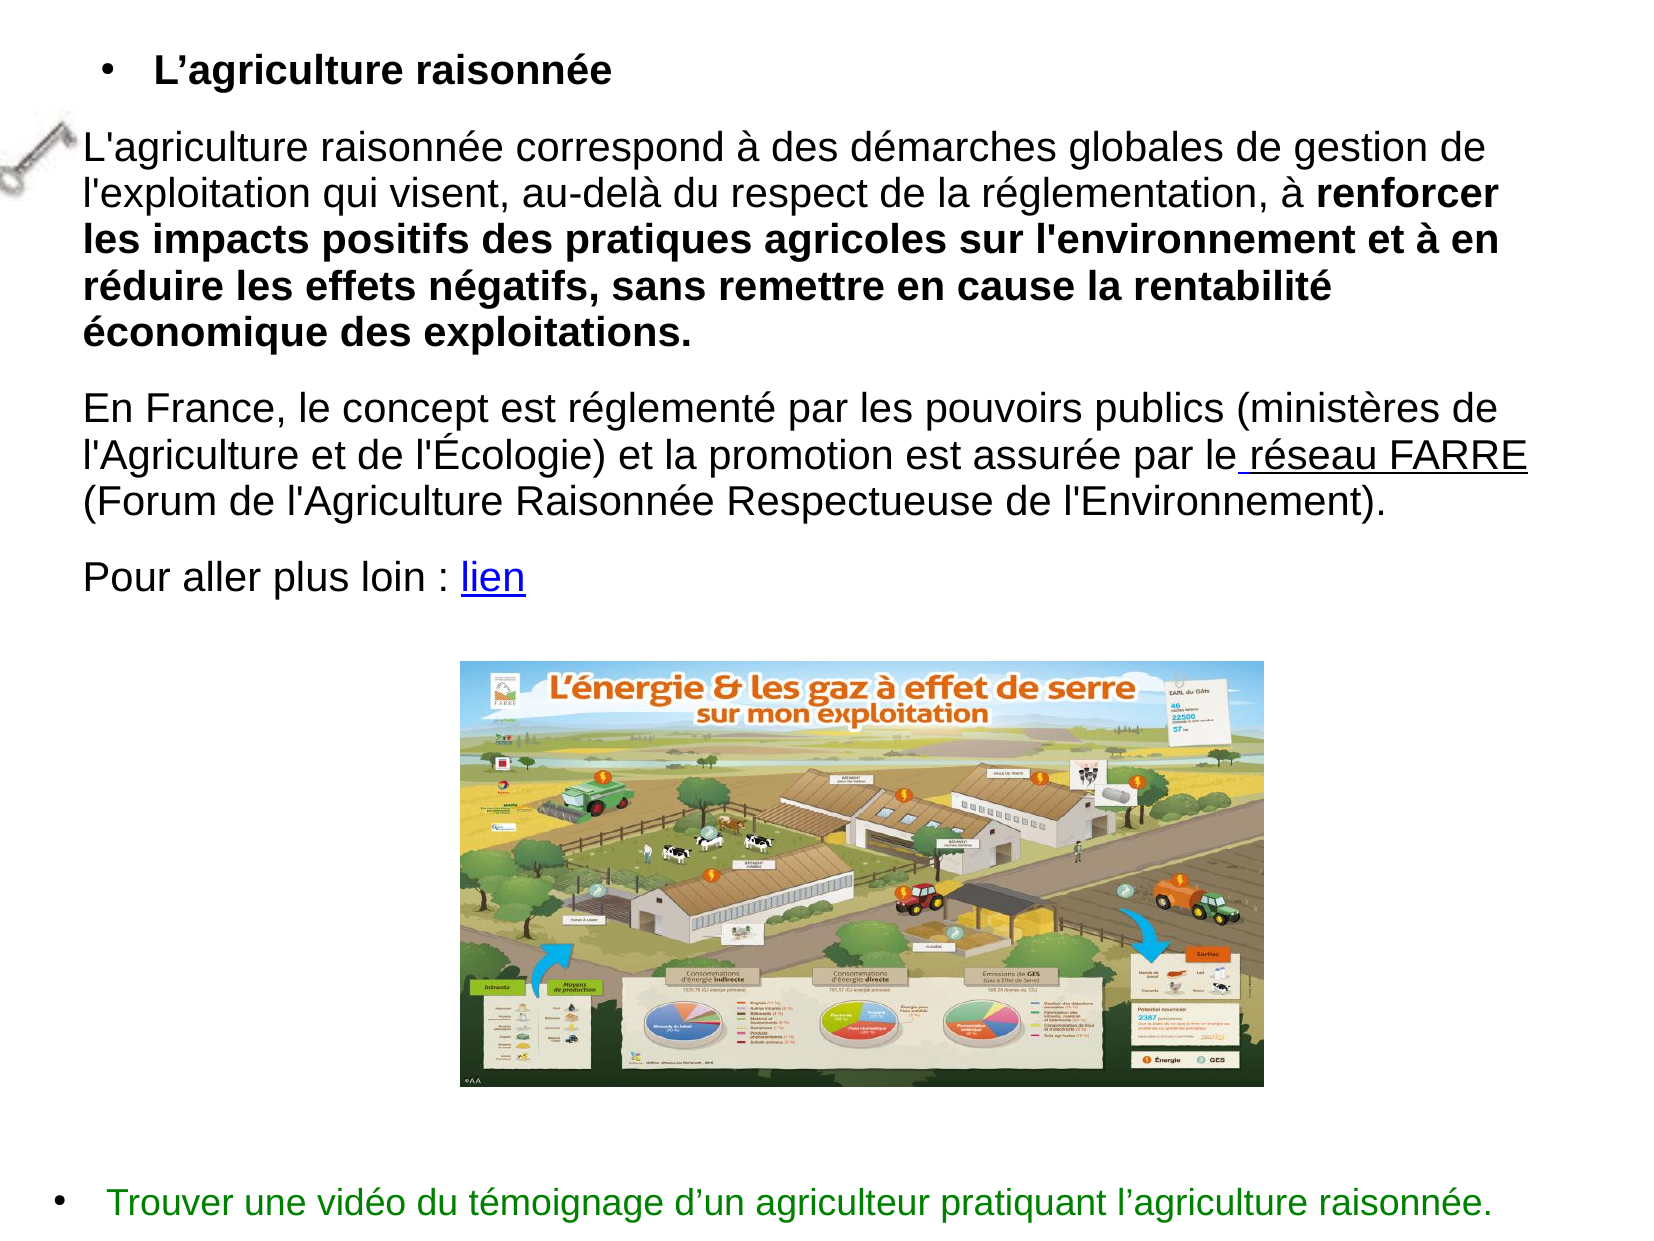

# L’agriculture raisonnée
L'agriculture raisonnée correspond à des démarches globales de gestion de l'exploitation qui visent, au-delà du respect de la réglementation, à renforcer les impacts positifs des pratiques agricoles sur l'environnement et à en réduire les effets négatifs, sans remettre en cause la rentabilité économique des exploitations.
En France, le concept est réglementé par les pouvoirs publics (ministères de l'Agriculture et de l'Écologie) et la promotion est assurée par le réseau FARRE (Forum de l'Agriculture Raisonnée Respectueuse de l'Environnement).
Pour aller plus loin : lien
Trouver une vidéo du témoignage d’un agriculteur pratiquant l’agriculture raisonnée.